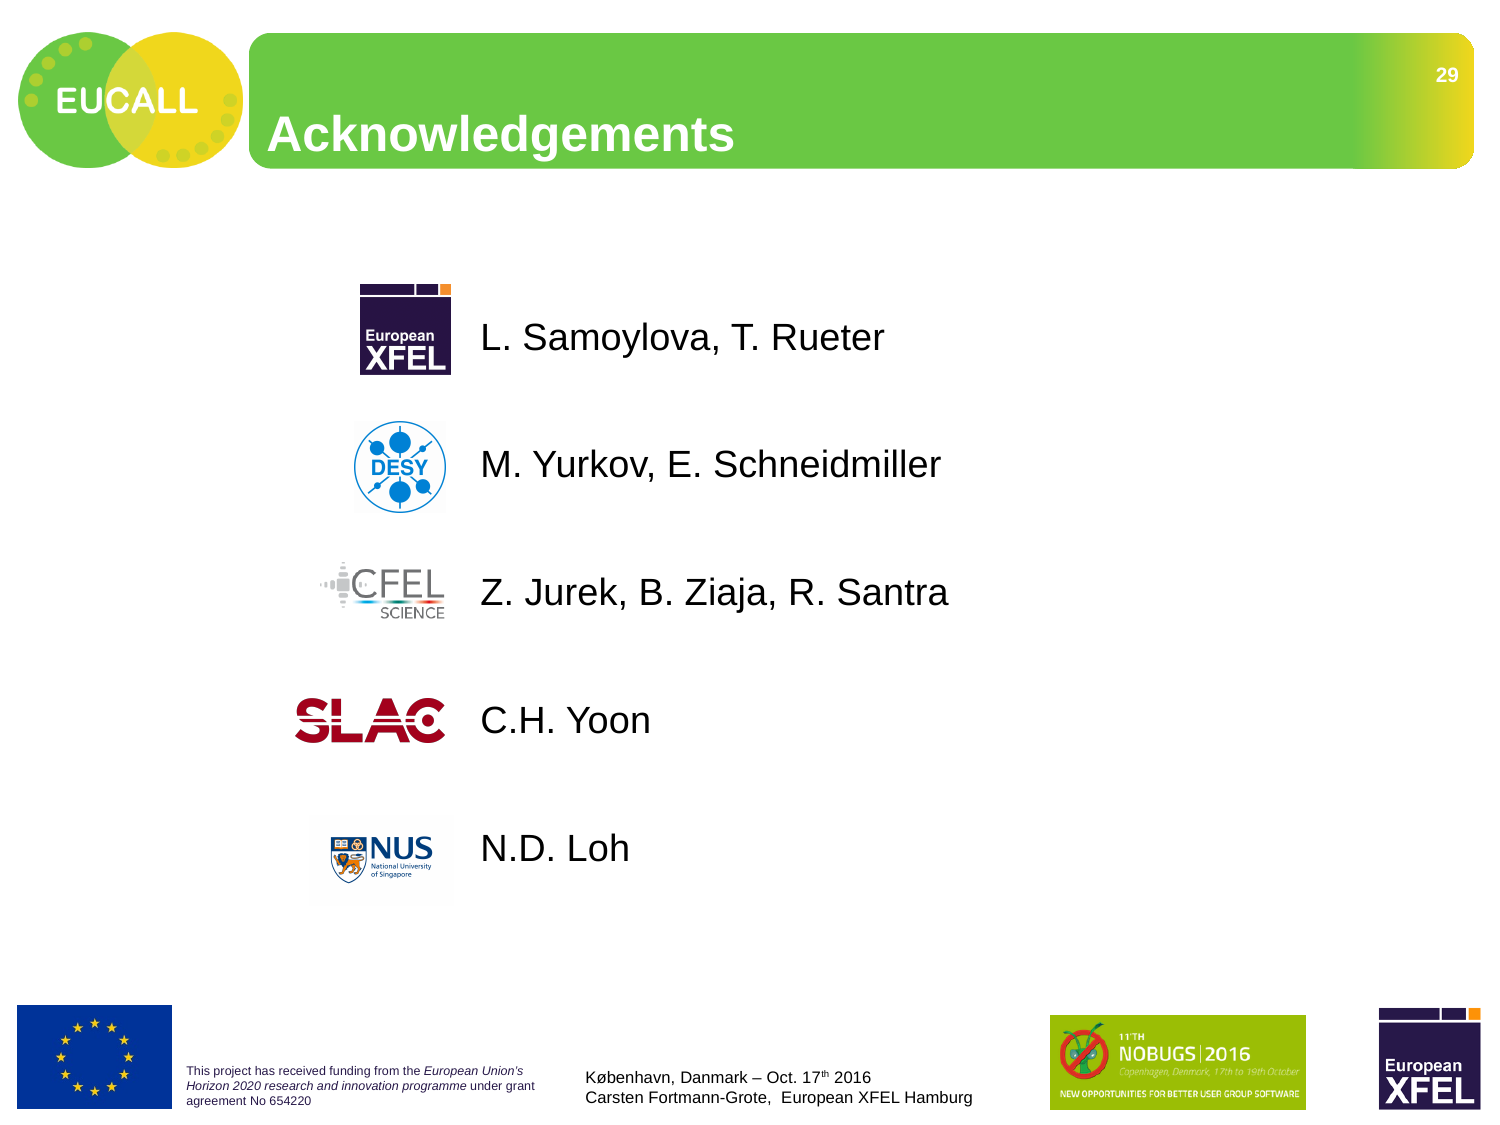

# Acknowledgements
L. Samoylova, T. Rueter
M. Yurkov, E. Schneidmiller
Z. Jurek, B. Ziaja, R. Santra
C.H. Yoon
N.D. Loh